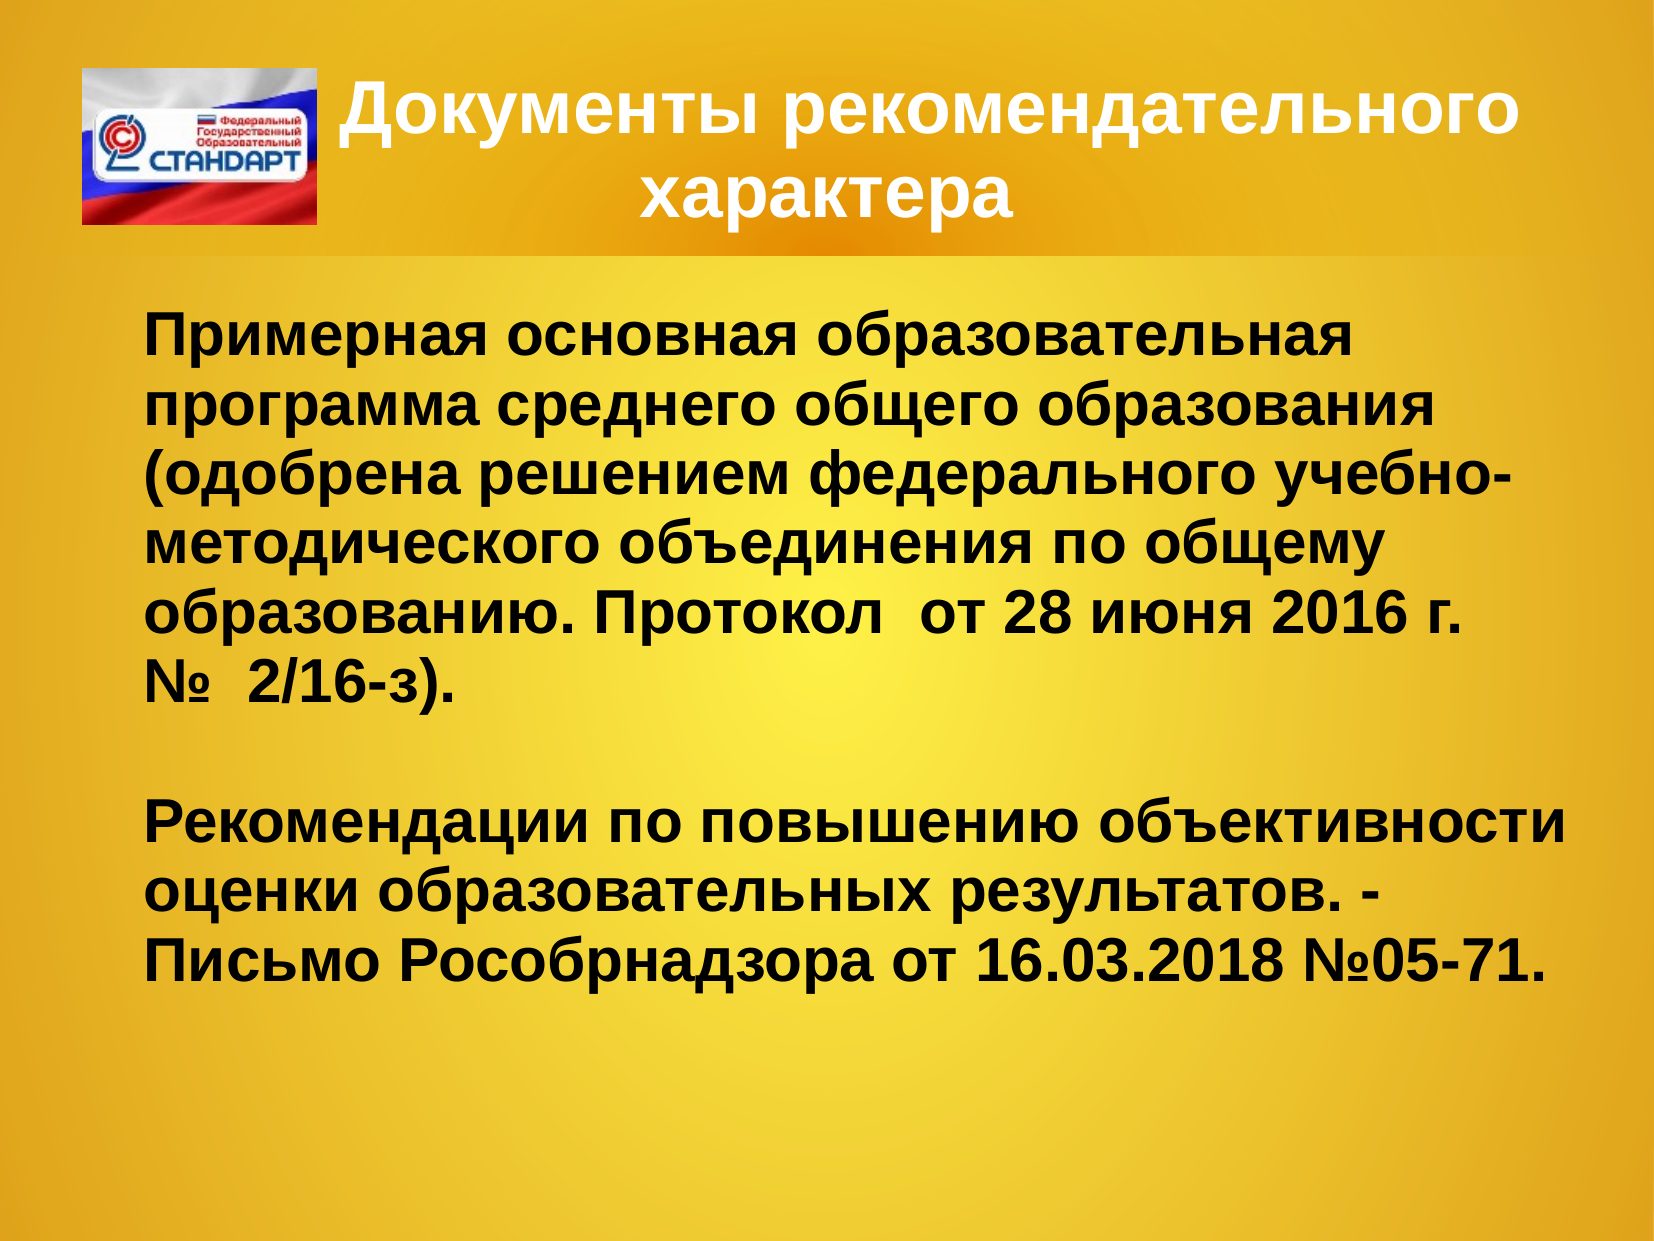

# Документы рекомендательного характера
Примерная основная образовательная программа среднего общего образования (одобрена решением федерального учебно-методического объединения по общему образованию. Протокол от 28 июня 2016 г.
№ 2/16-з).
Рекомендации по повышению объективности оценки образовательных результатов. - Письмо Рособрнадзора от 16.03.2018 №05-71.